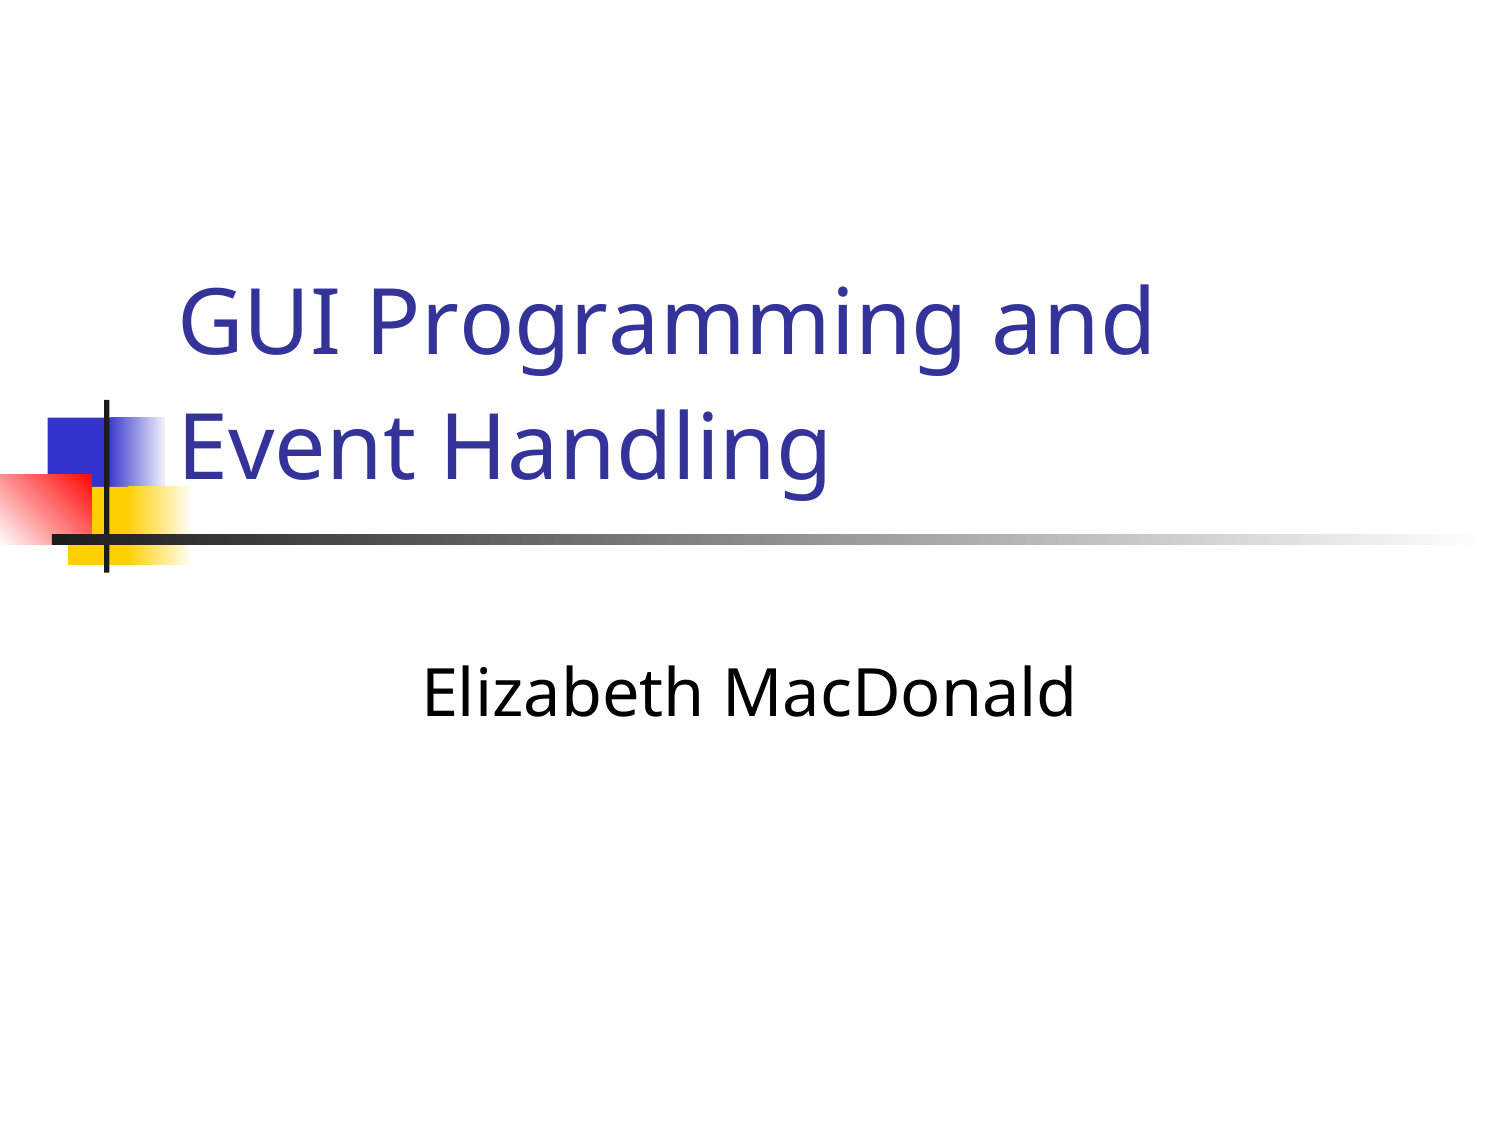

# GUI Programming and Event Handling
Elizabeth MacDonald